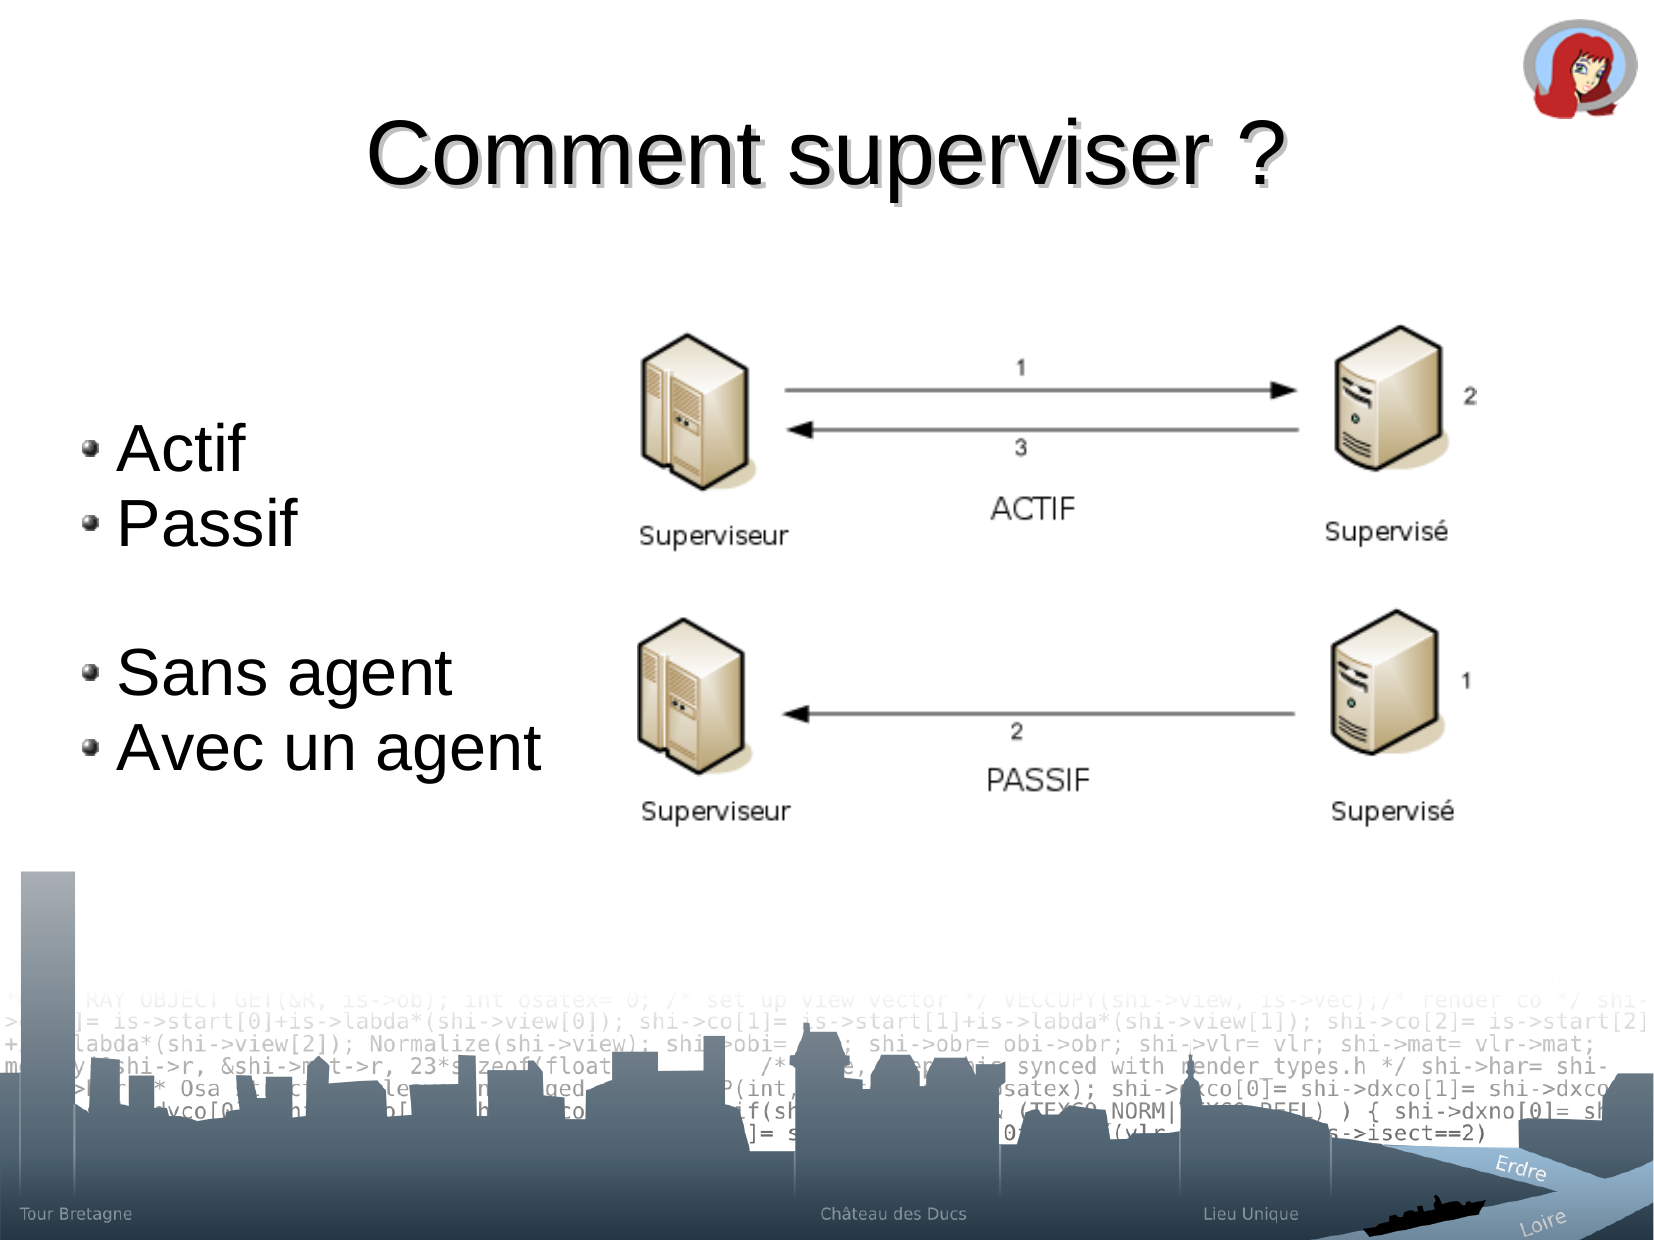

# Comment superviser ?
 Actif
 Passif
 Sans agent
 Avec un agent